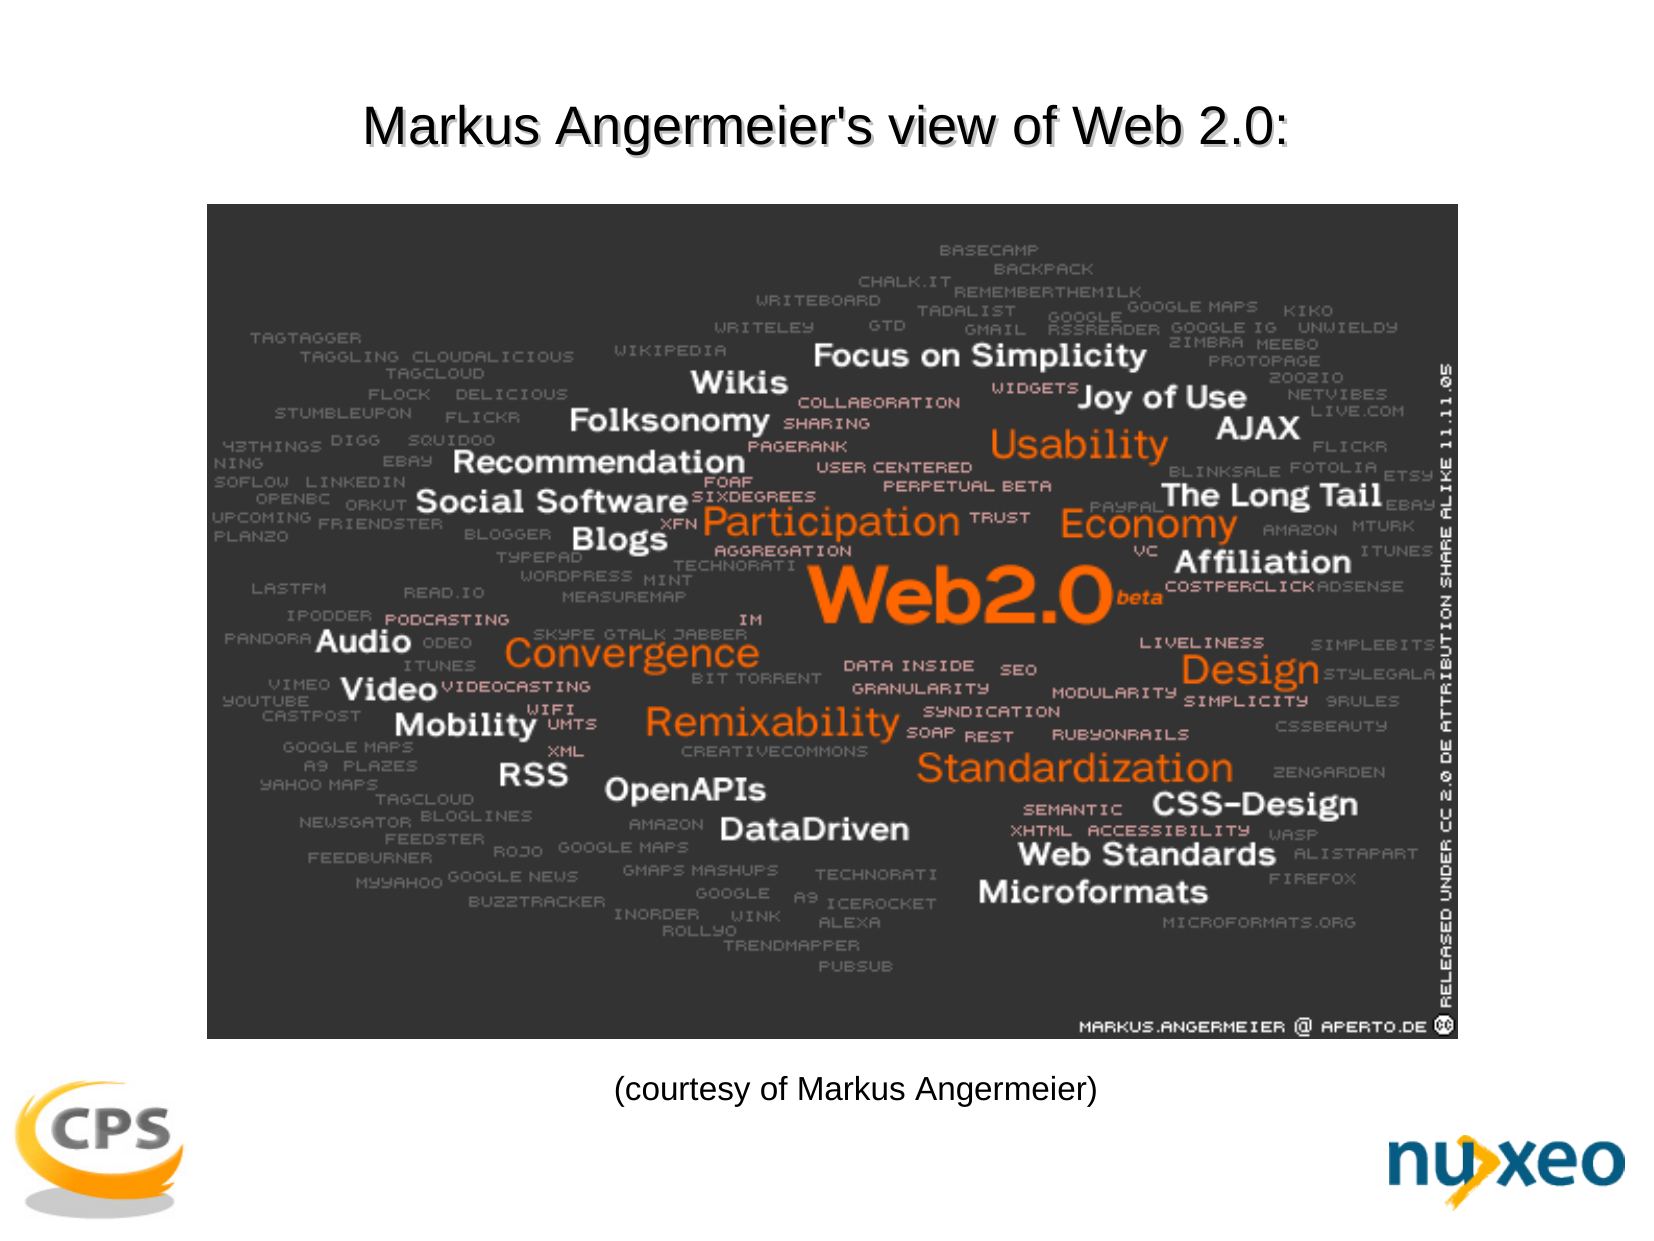

Markus Angermeier's view of Web 2.0:
(courtesy of Markus Angermeier)